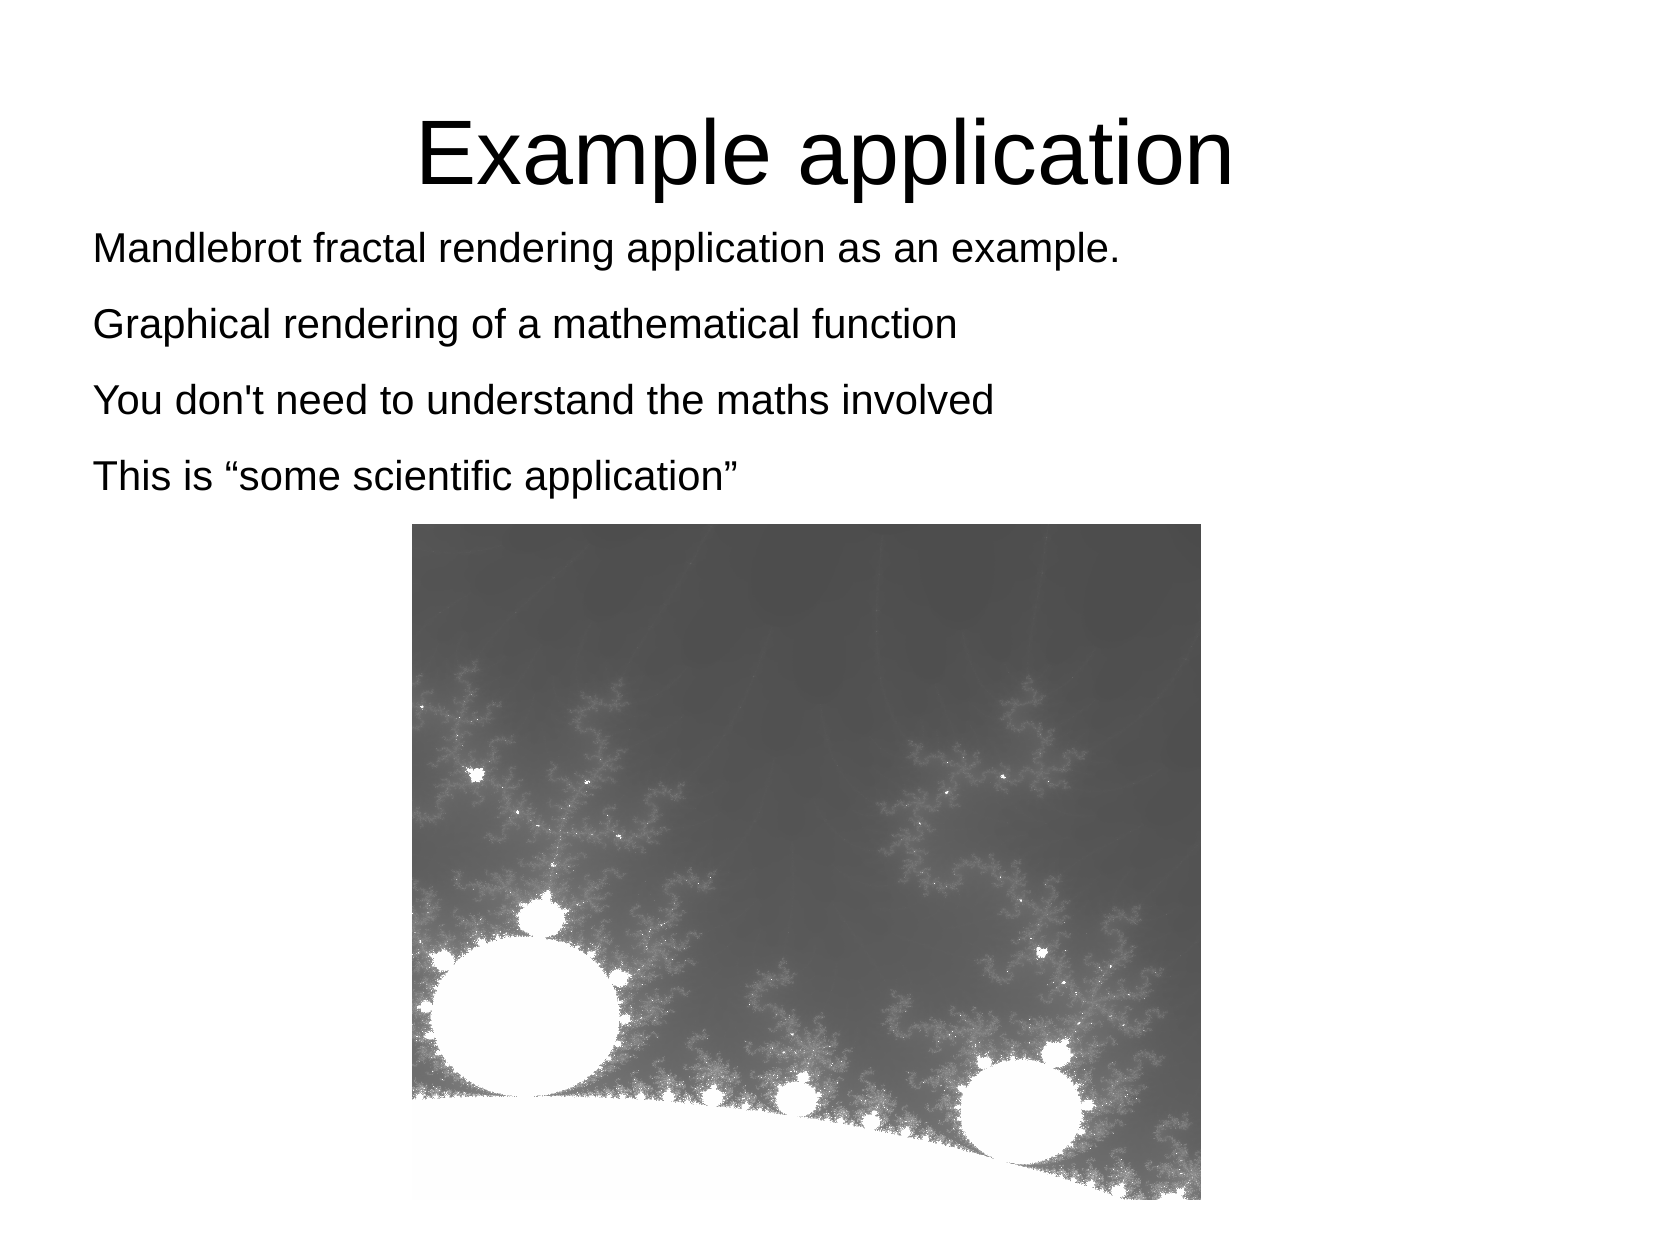

# Example application
Mandlebrot fractal rendering application as an example.
Graphical rendering of a mathematical function
You don't need to understand the maths involved
This is “some scientific application”